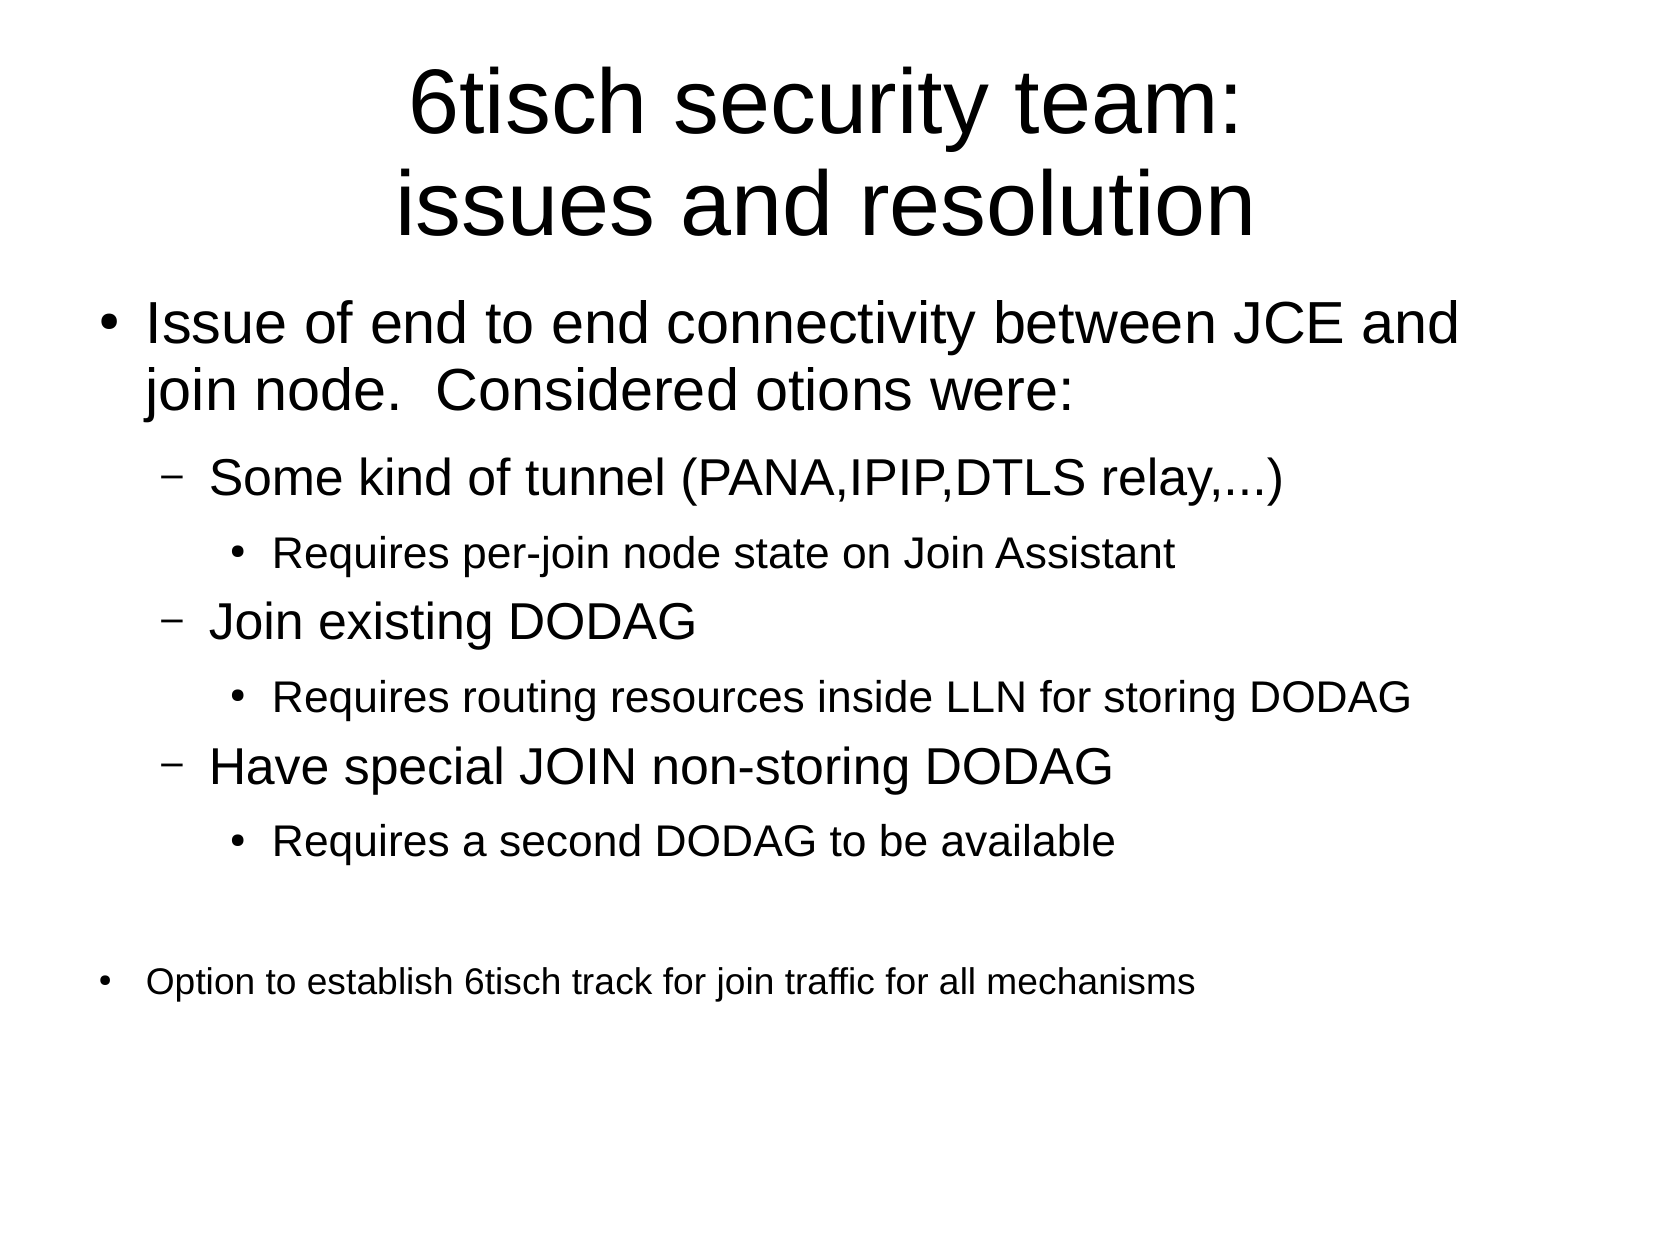

# 6tisch security team: issues and resolution
Issue of end to end connectivity between JCE and join node. Considered otions were:
Some kind of tunnel (PANA,IPIP,DTLS relay,...)
Requires per-join node state on Join Assistant
Join existing DODAG
Requires routing resources inside LLN for storing DODAG
Have special JOIN non-storing DODAG
Requires a second DODAG to be available
Option to establish 6tisch track for join traffic for all mechanisms